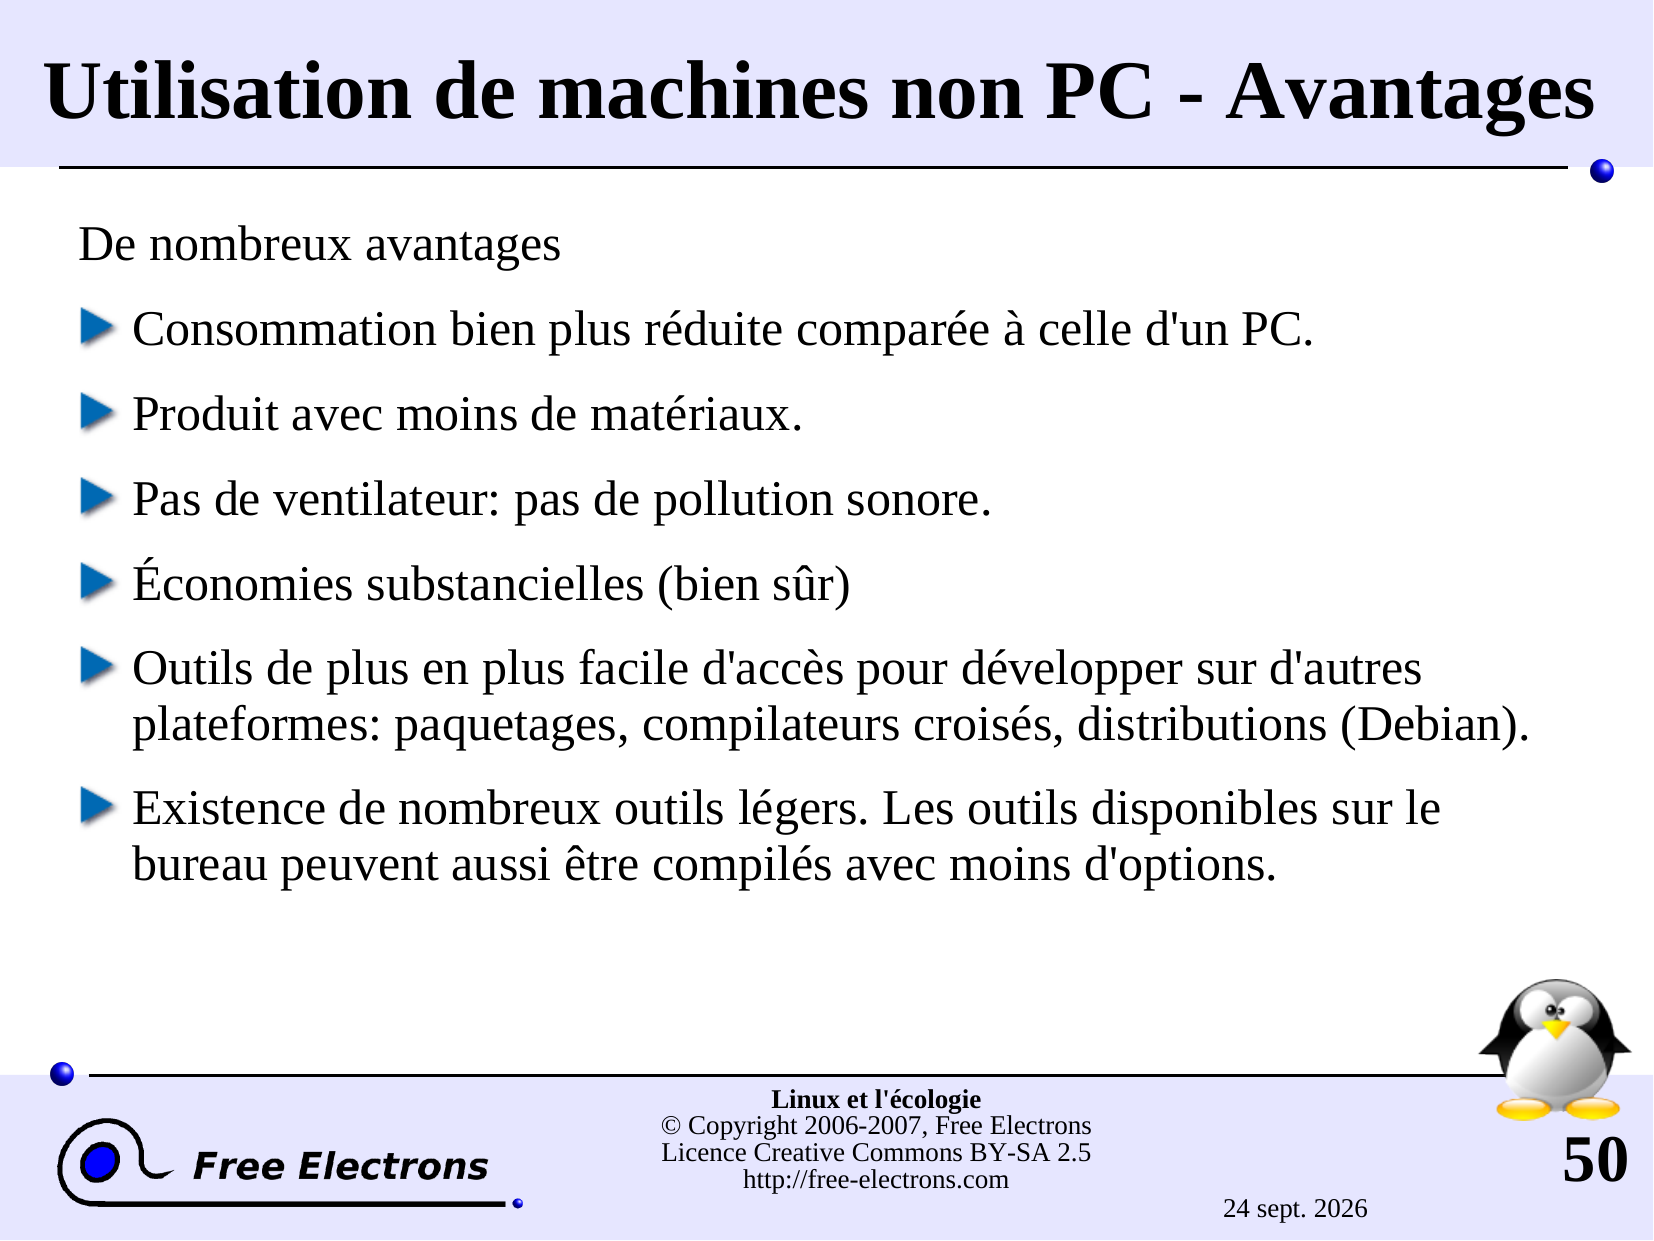

# Utilisation de machines non PC - Avantages
De nombreux avantages
Consommation bien plus réduite comparée à celle d'un PC.
Produit avec moins de matériaux.
Pas de ventilateur: pas de pollution sonore.
Économies substancielles (bien sûr)
Outils de plus en plus facile d'accès pour développer sur d'autres plateformes: paquetages, compilateurs croisés, distributions (Debian).
Existence de nombreux outils légers. Les outils disponibles sur le bureau peuvent aussi être compilés avec moins d'options.